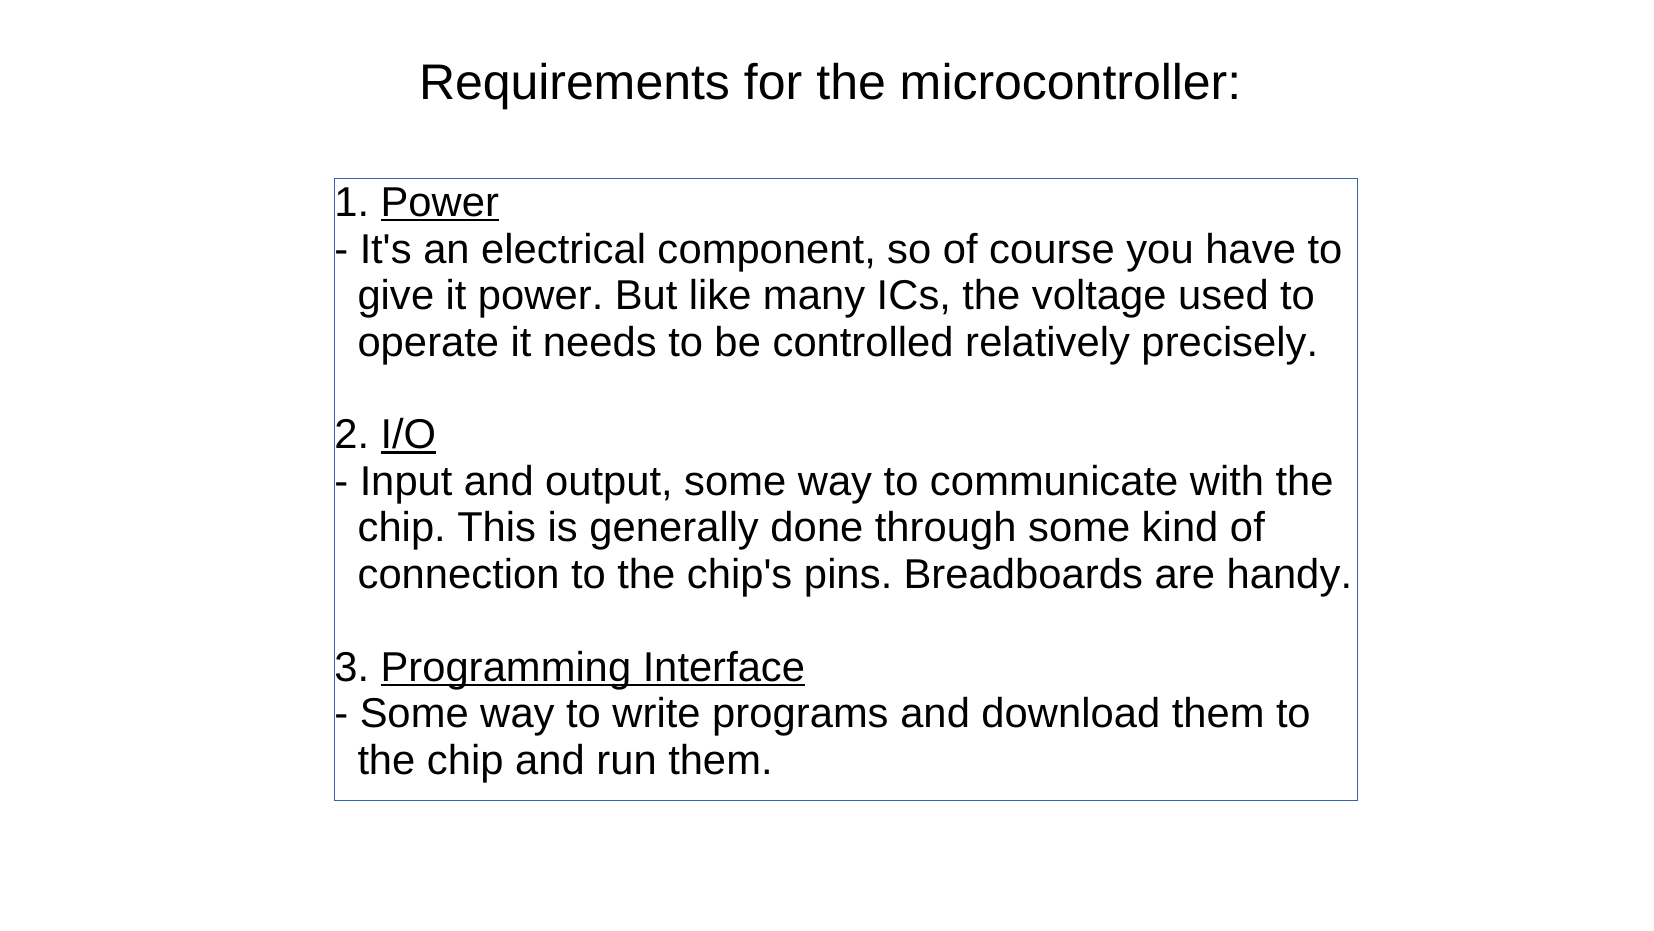

# Requirements for the microcontroller:
1. Power
- It's an electrical component, so of course you have to
 give it power. But like many ICs, the voltage used to
 operate it needs to be controlled relatively precisely.
2. I/O
- Input and output, some way to communicate with the
 chip. This is generally done through some kind of
 connection to the chip's pins. Breadboards are handy.
3. Programming Interface
- Some way to write programs and download them to
 the chip and run them.